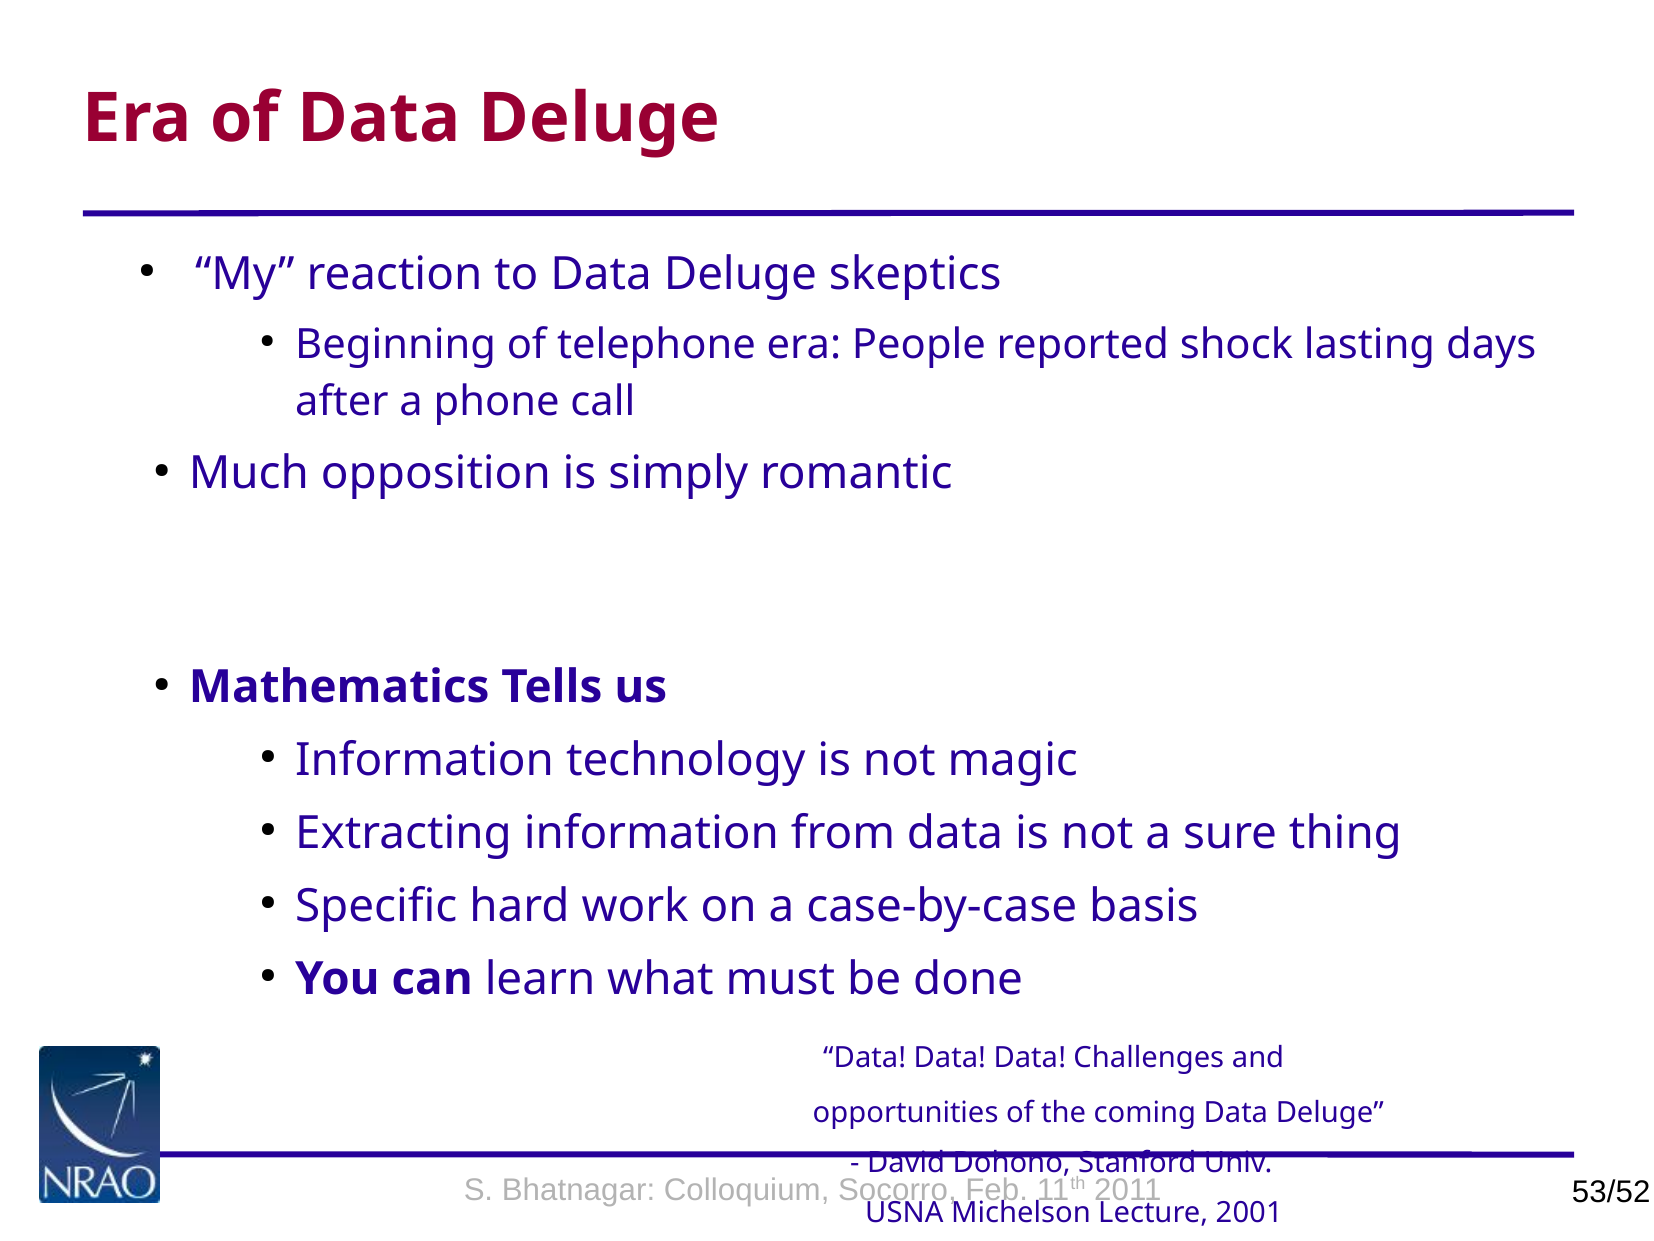

# Era of Data Deluge
“My” reaction to Data Deluge skeptics
Beginning of telephone era: People reported shock lasting days after a phone call
Much opposition is simply romantic
Mathematics Tells us
Information technology is not magic
Extracting information from data is not a sure thing
Specific hard work on a case-by-case basis
You can learn what must be done
 “Data! Data! Data! Challenges and
 opportunities of the coming Data Deluge”
 - David Dohono, Stanford Univ.
 USNA Michelson Lecture, 2001